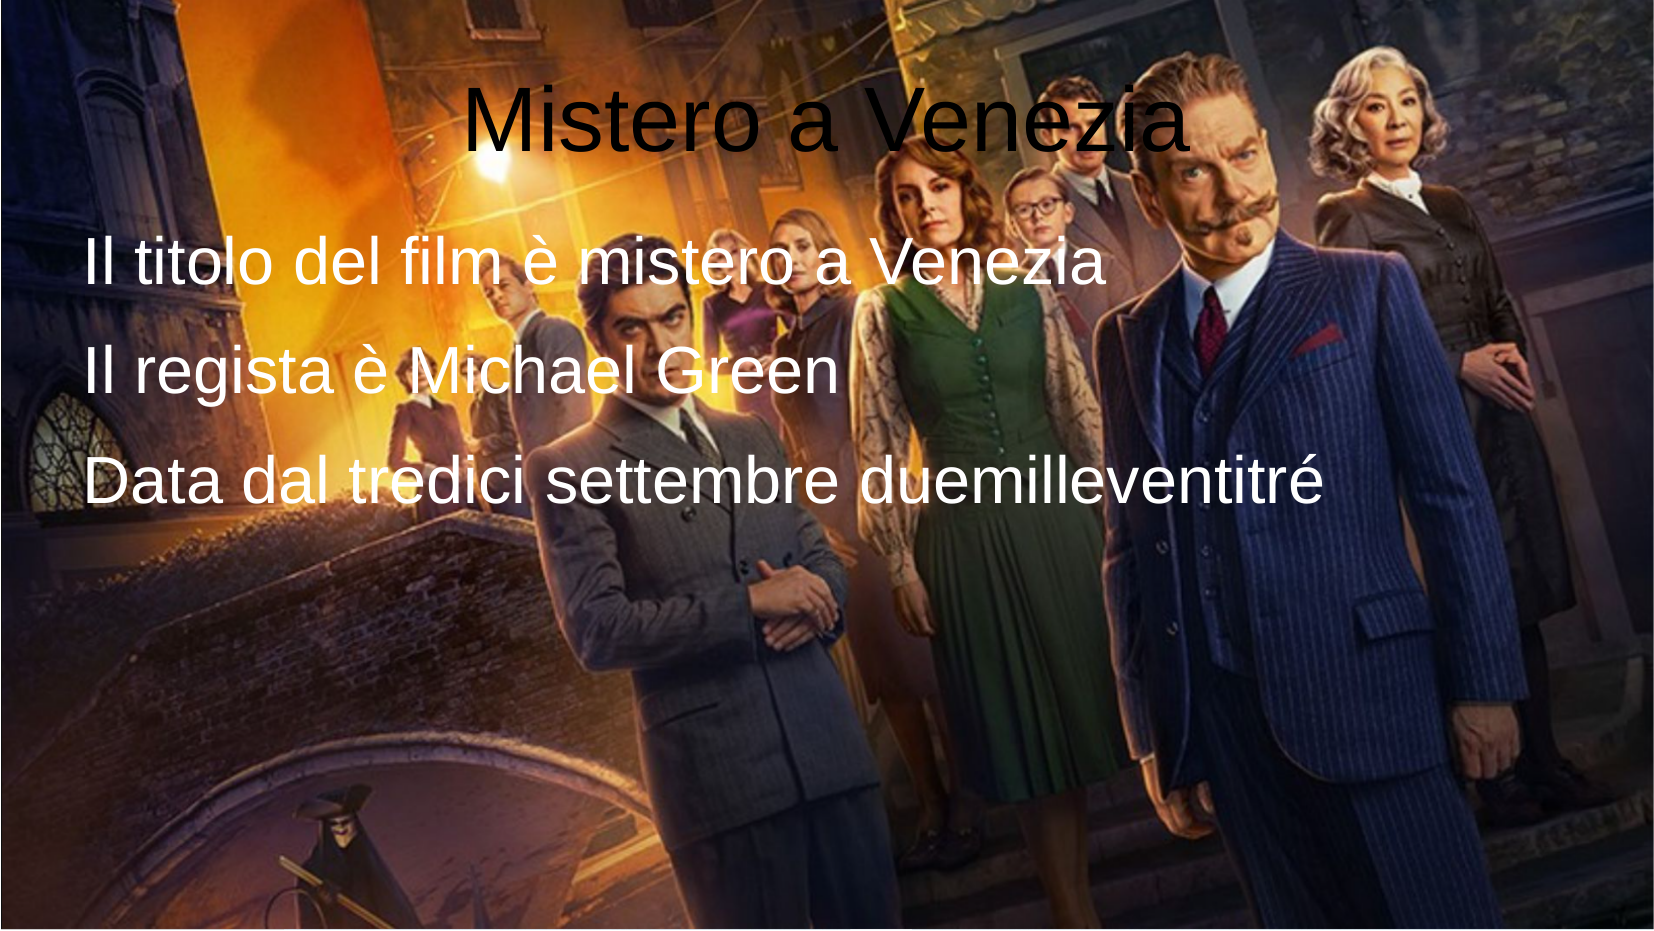

# Mistero a Venezia
Il titolo del film è mistero a Venezia
Il regista è Michael Green
Data dal tredici settembre duemilleventitré